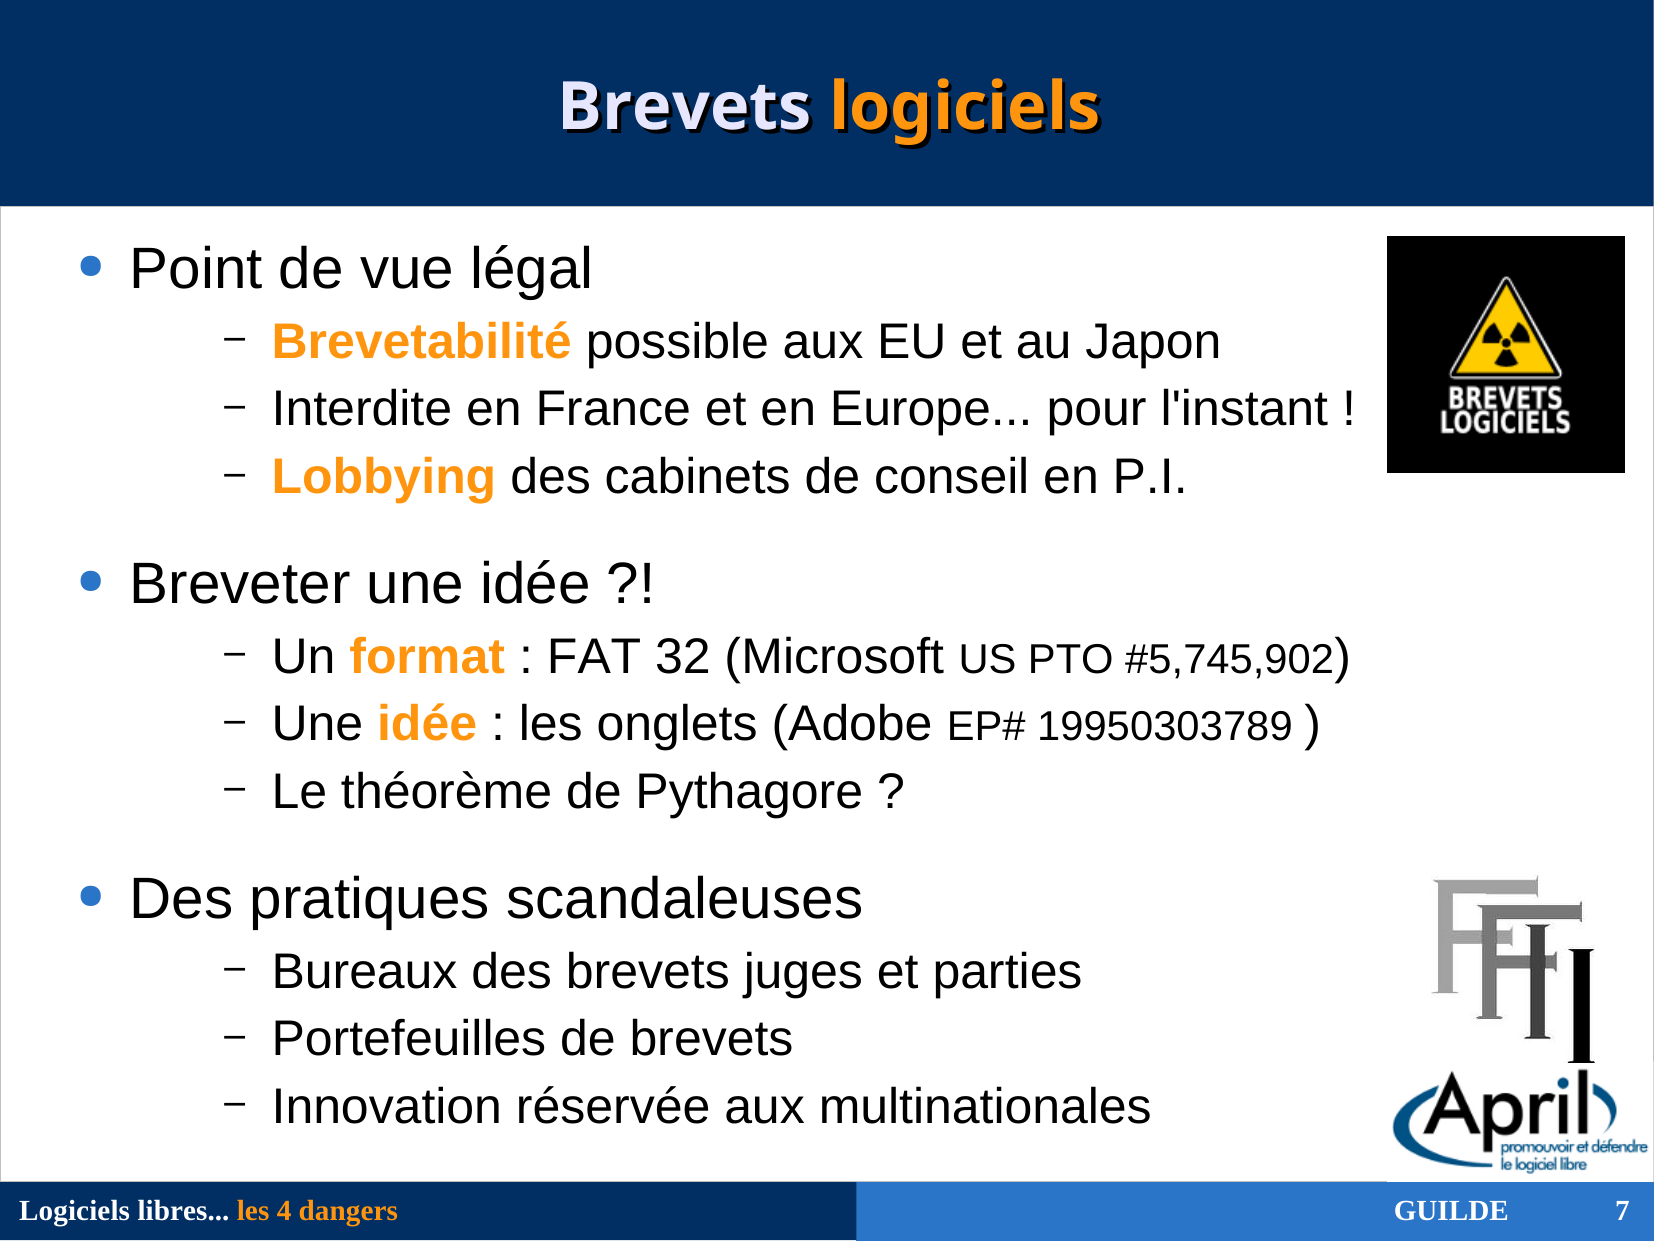

# Brevets logiciels
Point de vue légal
Brevetabilité possible aux EU et au Japon
Interdite en France et en Europe... pour l'instant !
Lobbying des cabinets de conseil en P.I.
Breveter une idée ?!
Un format : FAT 32 (Microsoft US PTO #5,745,902)
Une idée : les onglets (Adobe EP# 19950303789 )
Le théorème de Pythagore ?
Des pratiques scandaleuses
Bureaux des brevets juges et parties
Portefeuilles de brevets
Innovation réservée aux multinationales
7